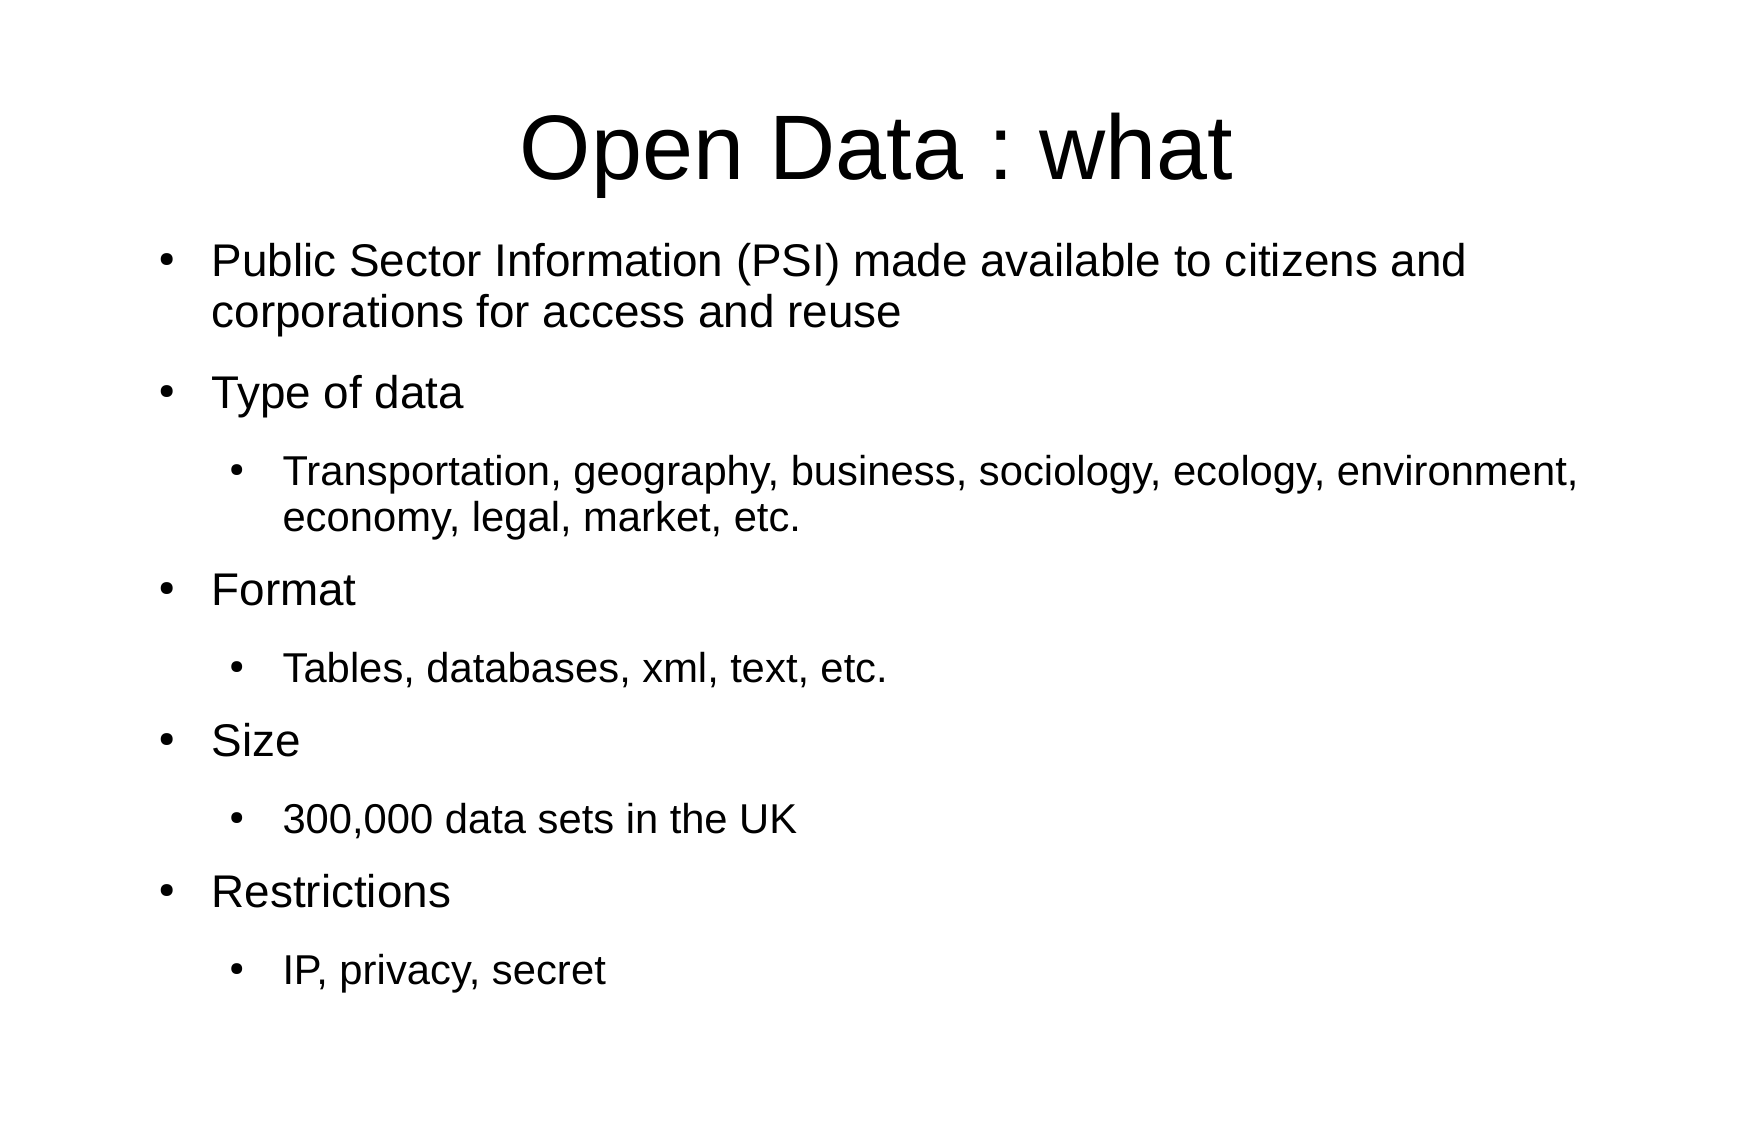

# Open Data : what
Public Sector Information (PSI) made available to citizens and corporations for access and reuse
Type of data
Transportation, geography, business, sociology, ecology, environment, economy, legal, market, etc.
Format
Tables, databases, xml, text, etc.
Size
300,000 data sets in the UK
Restrictions
IP, privacy, secret